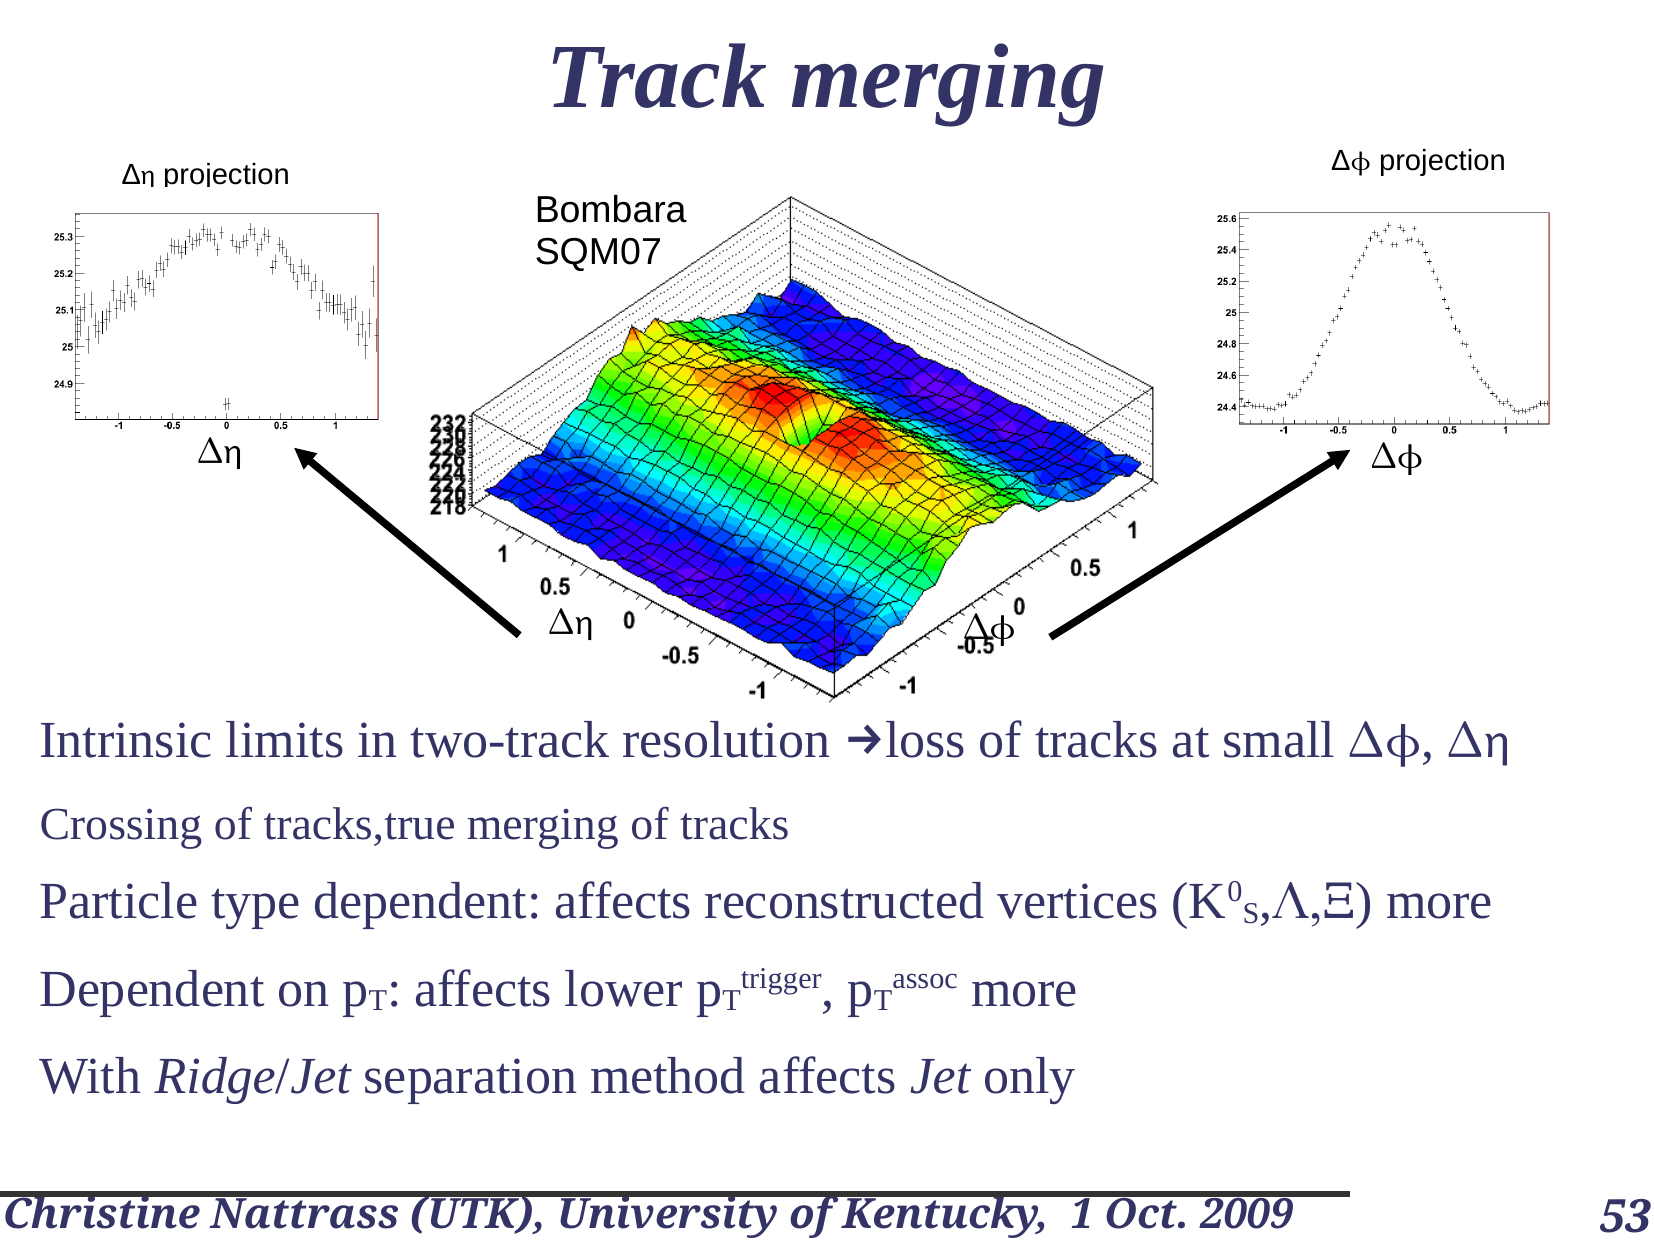

# Track merging
∆ projection
∆ projection
Bombara
SQM07




Intrinsic limits in two-track resolution →loss of tracks at small , 
Crossing of tracks,true merging of tracks
Particle type dependent: affects reconstructed vertices (K0S,,) more
Dependent on pT: affects lower pTtrigger, pTassoc more
With Ridge/Jet separation method affects Jet only